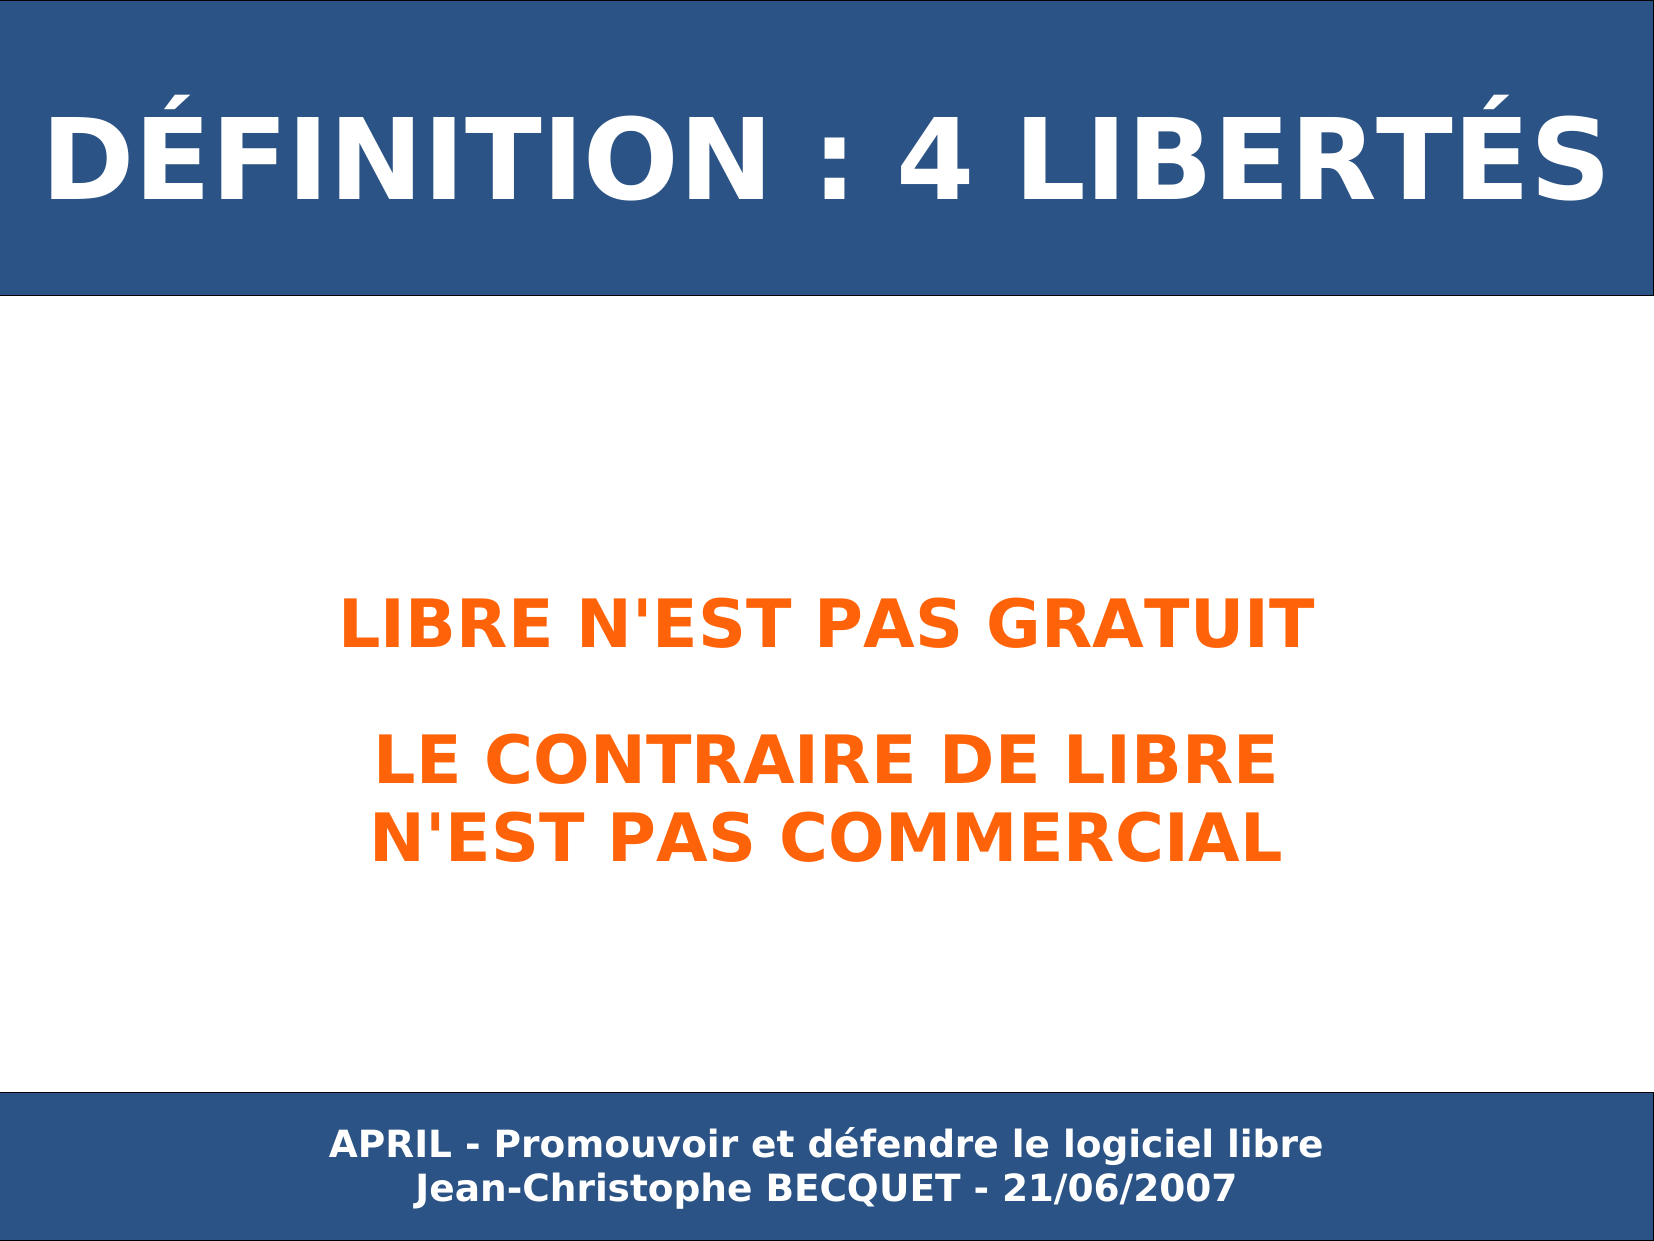

DÉFINITION : 4 LIBERTÉS
# LIBRE N'EST PAS GRATUIT
LE CONTRAIRE DE LIBRE
N'EST PAS COMMERCIAL